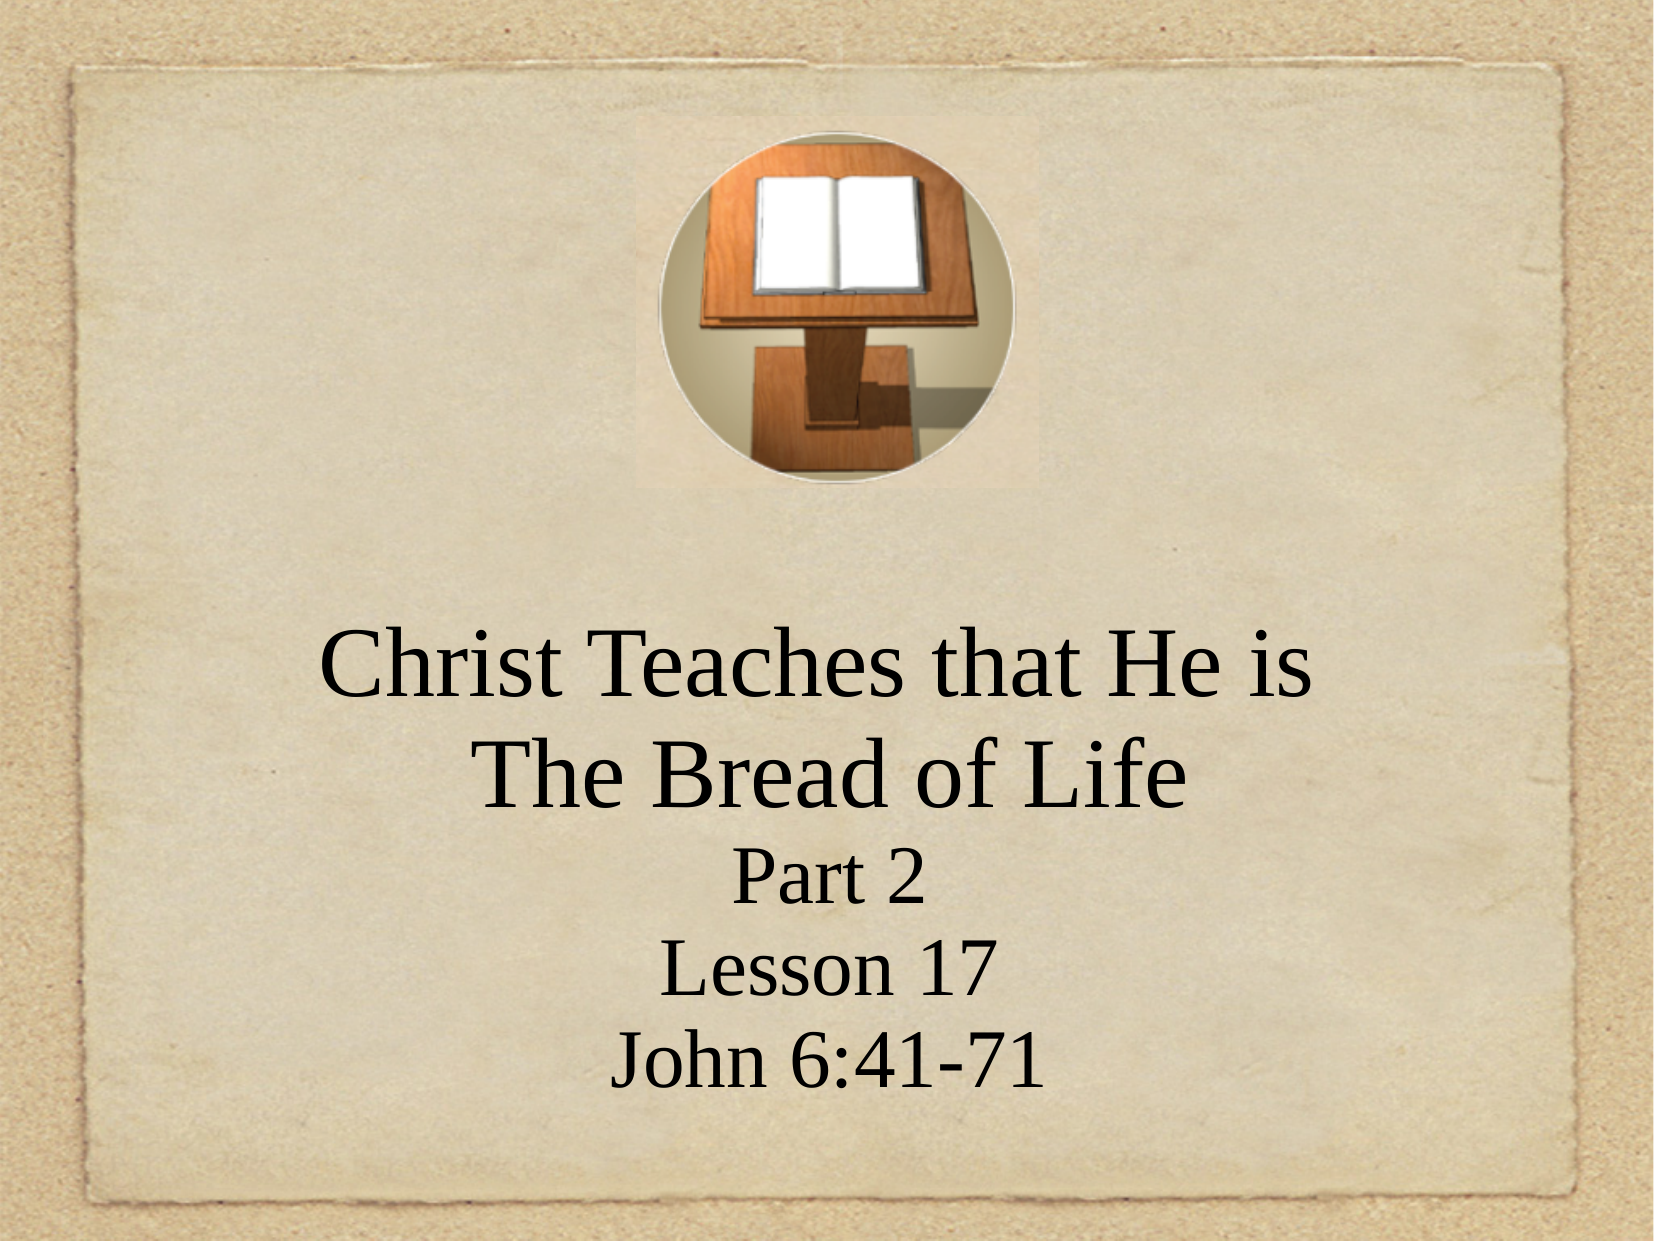

#
Christ Teaches that He is
The Bread of Life
Part 2
Lesson 17
John 6:41-71